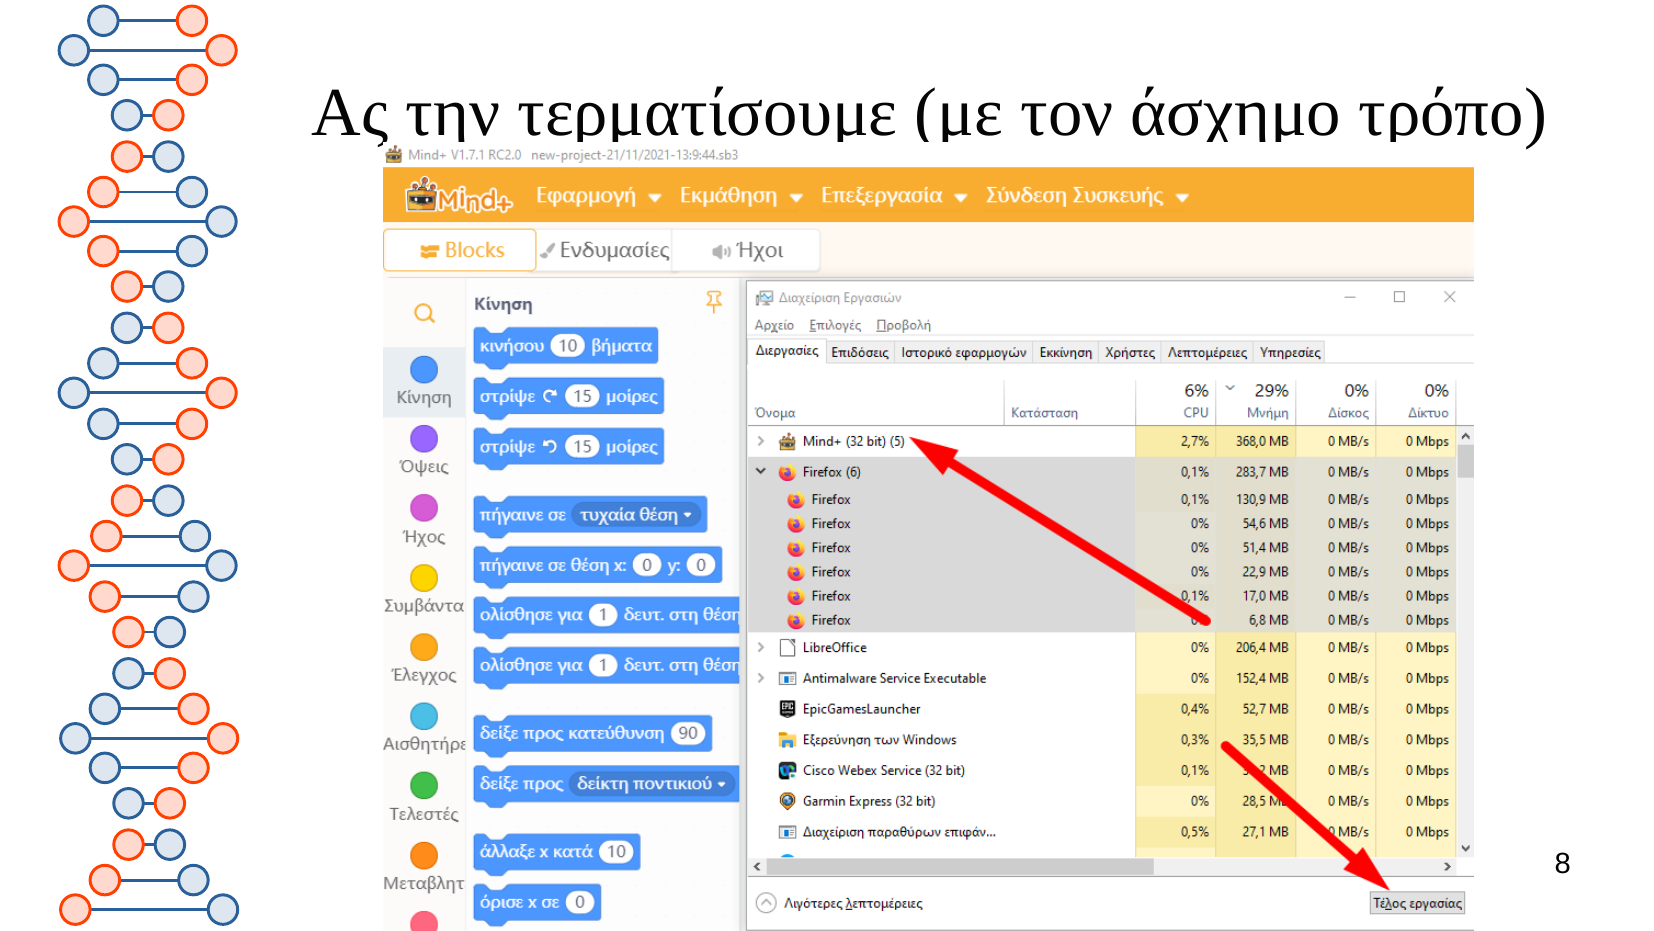

# Ας την τερματίσουμε (με τον άσχημο τρόπο)
8